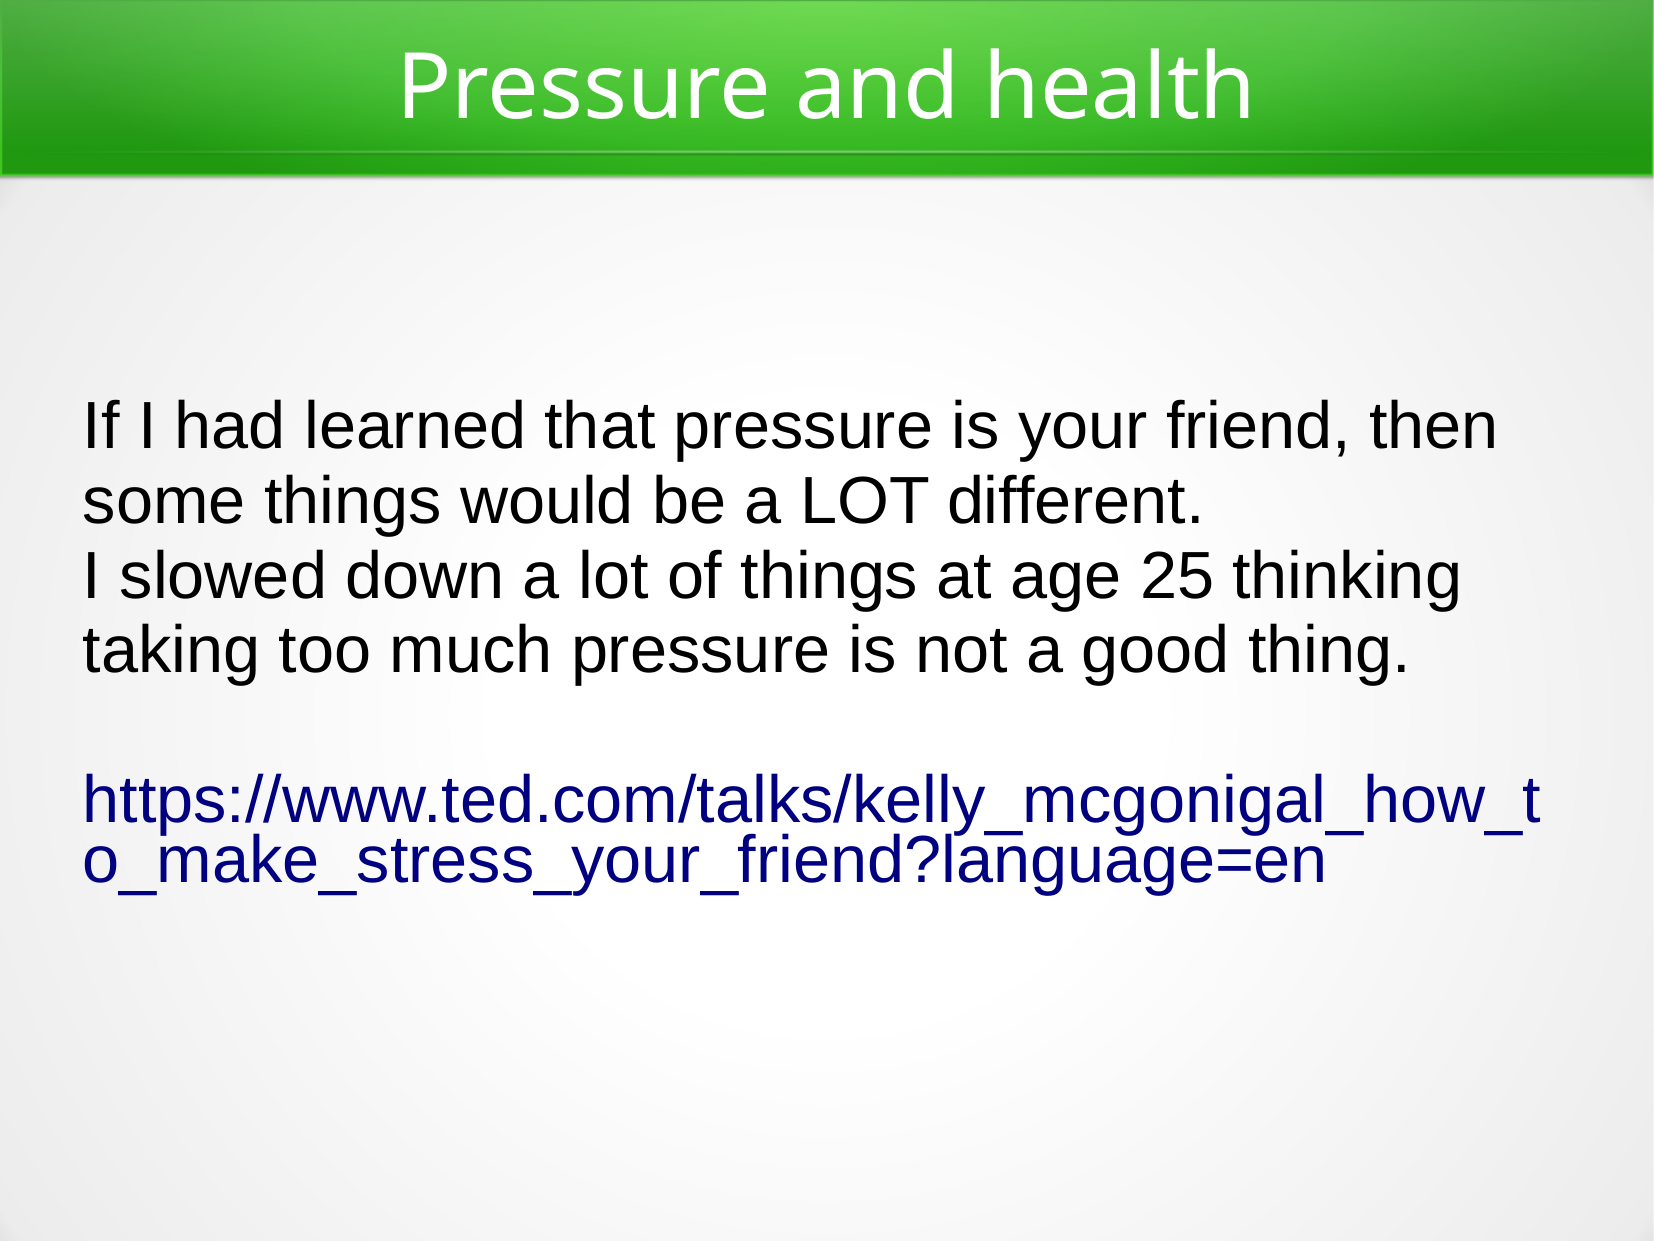

# Pressure and health
If I had learned that pressure is your friend, then some things would be a LOT different.
I slowed down a lot of things at age 25 thinking taking too much pressure is not a good thing.
https://www.ted.com/talks/kelly_mcgonigal_how_to_make_stress_your_friend?language=en